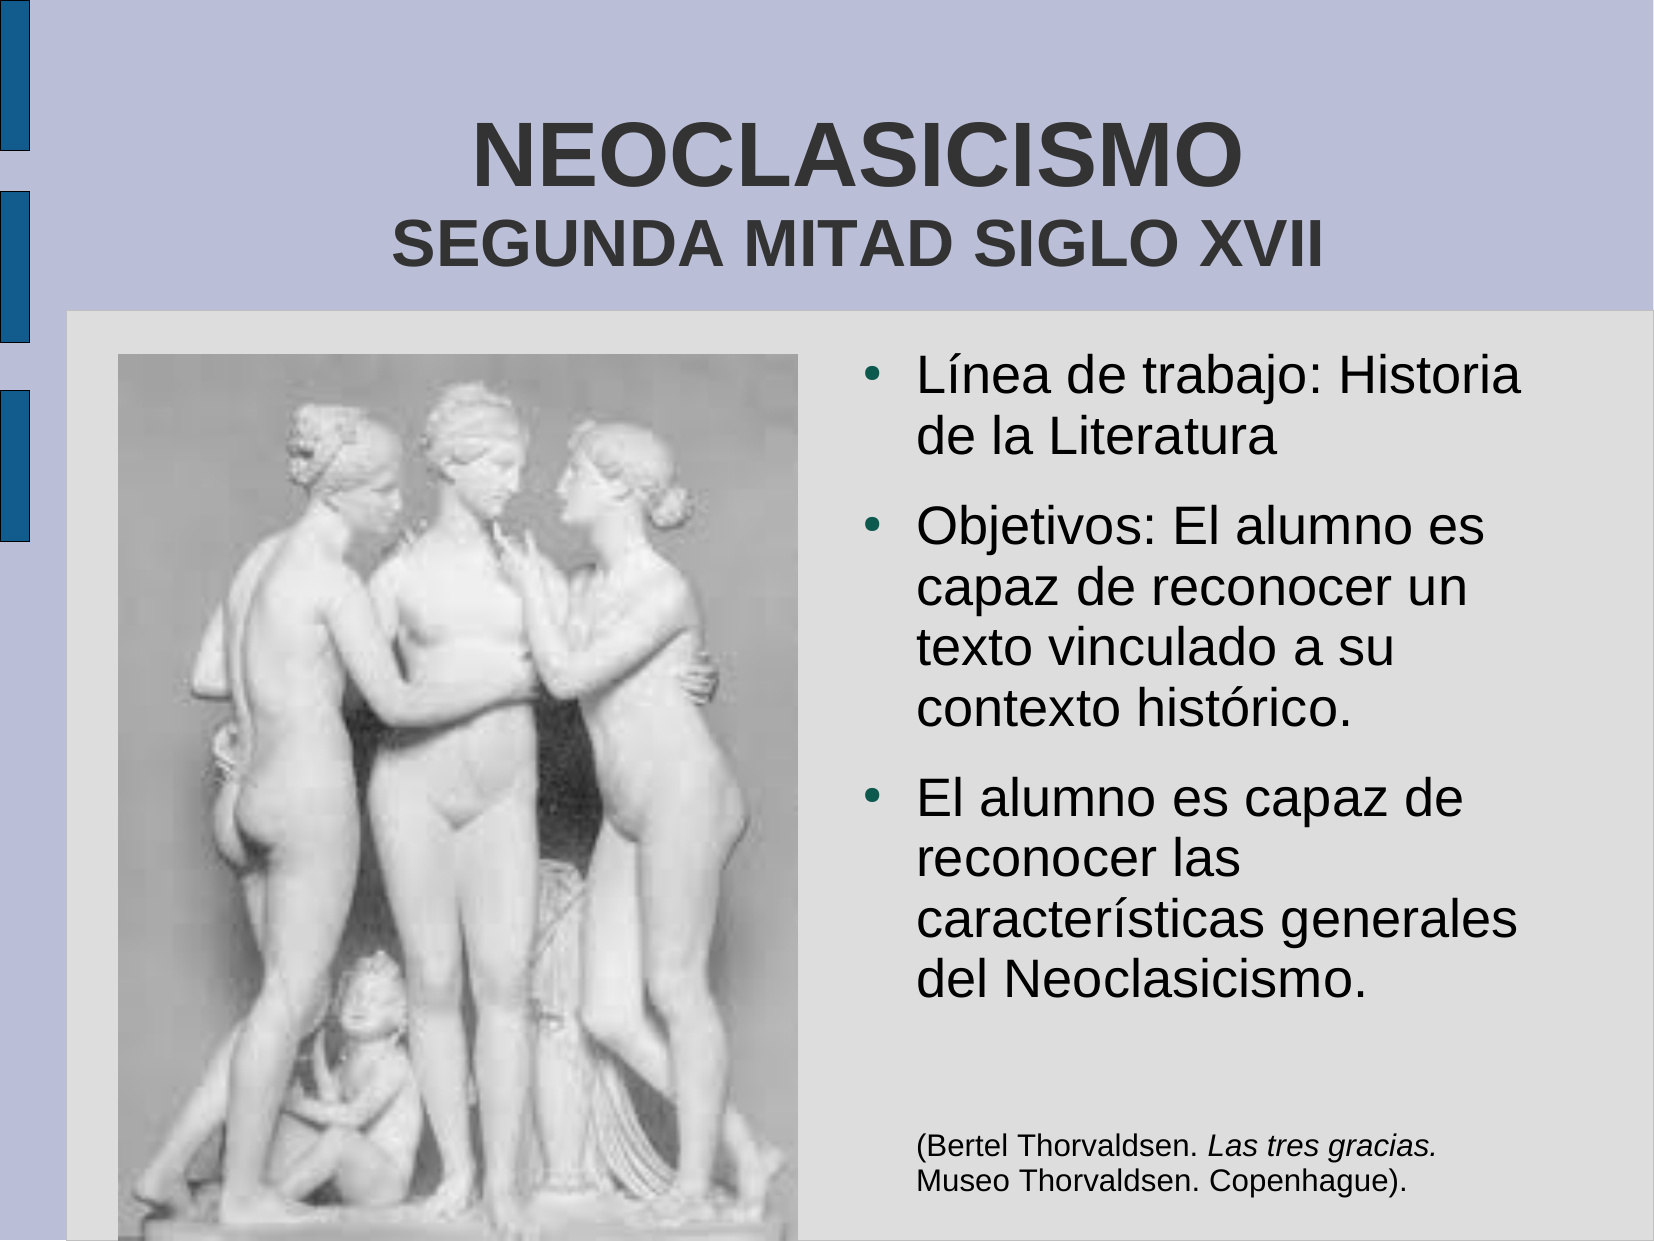

# NEOCLASICISMO SEGUNDA MITAD SIGLO XVII
Línea de trabajo: Historia de la Literatura
Objetivos: El alumno es capaz de reconocer un texto vinculado a su contexto histórico.
El alumno es capaz de reconocer las características generales del Neoclasicismo.
(Bertel Thorvaldsen. Las tres gracias. Museo Thorvaldsen. Copenhague).